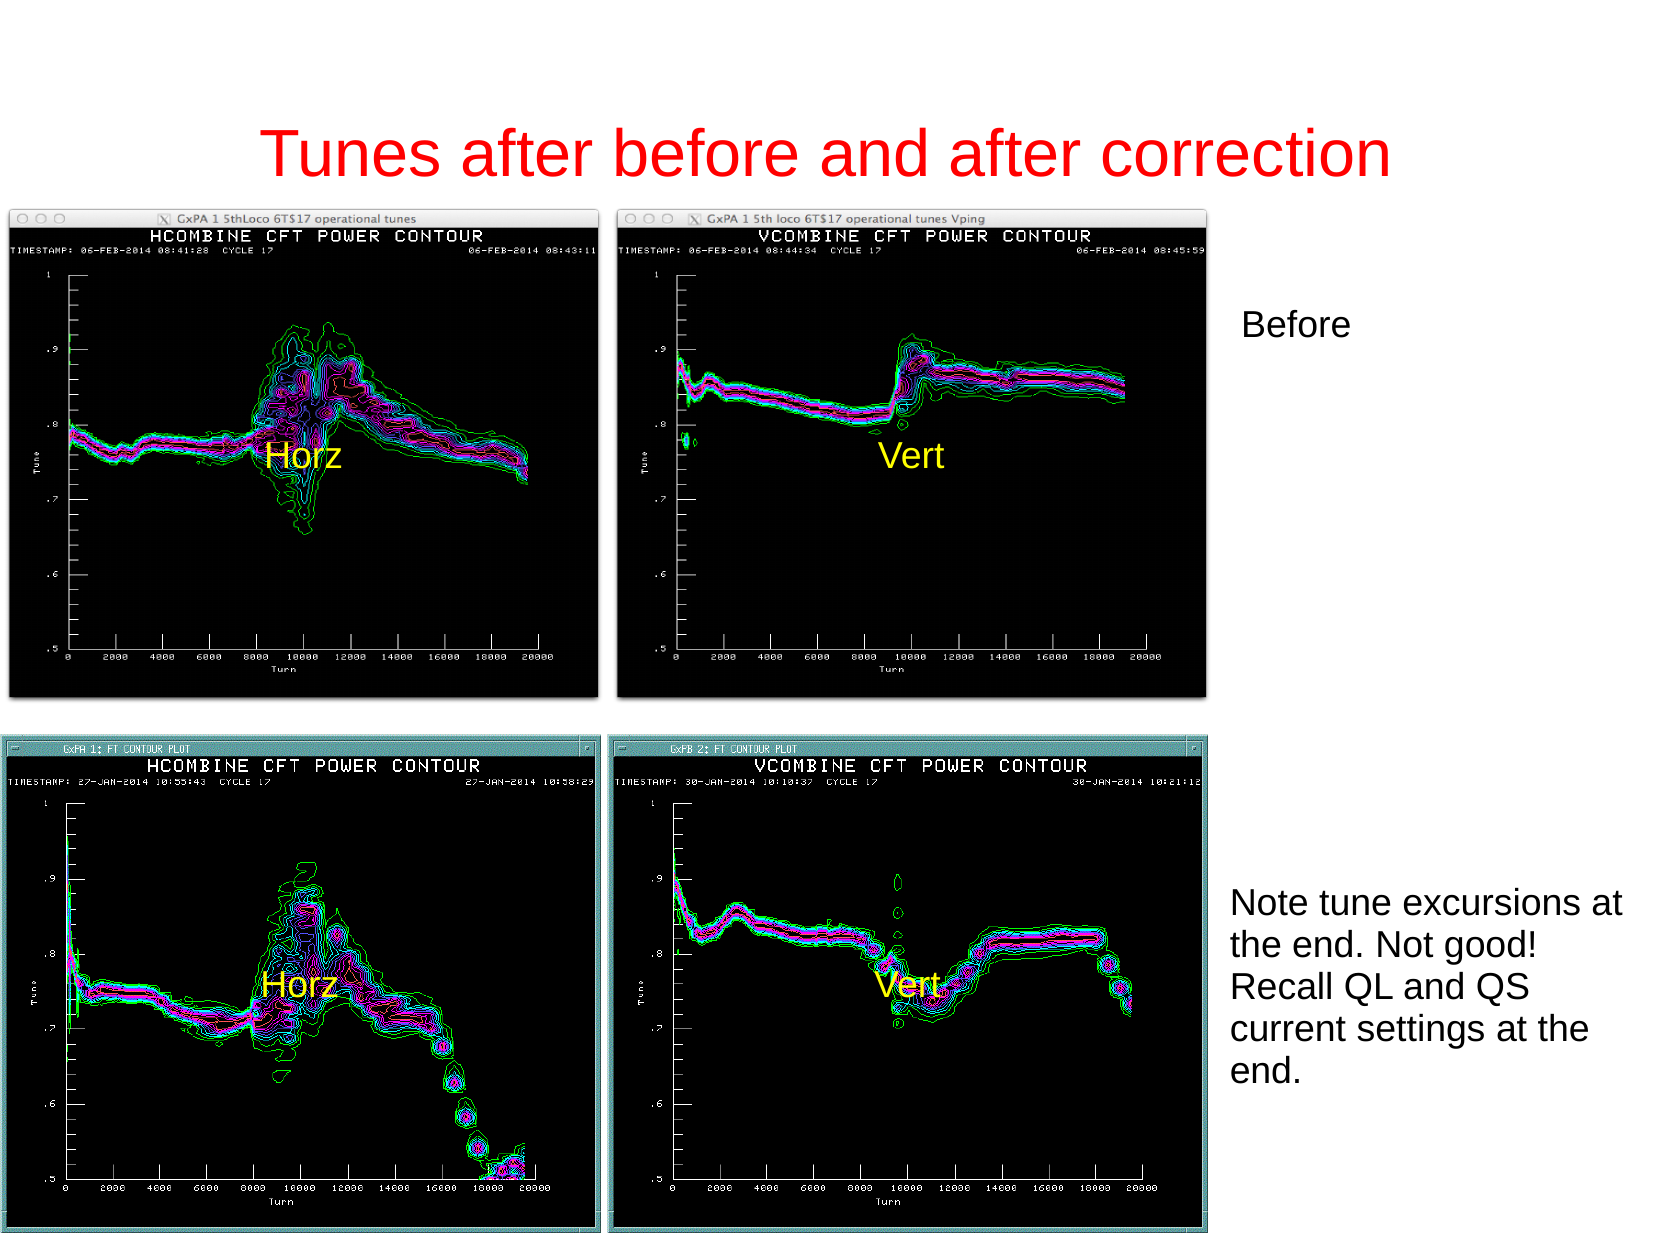

# Tunes after before and after correction
Horz
Vert
Before
Horz
Vert
Note tune excursions at the end. Not good!
Recall QL and QS current settings at the end.